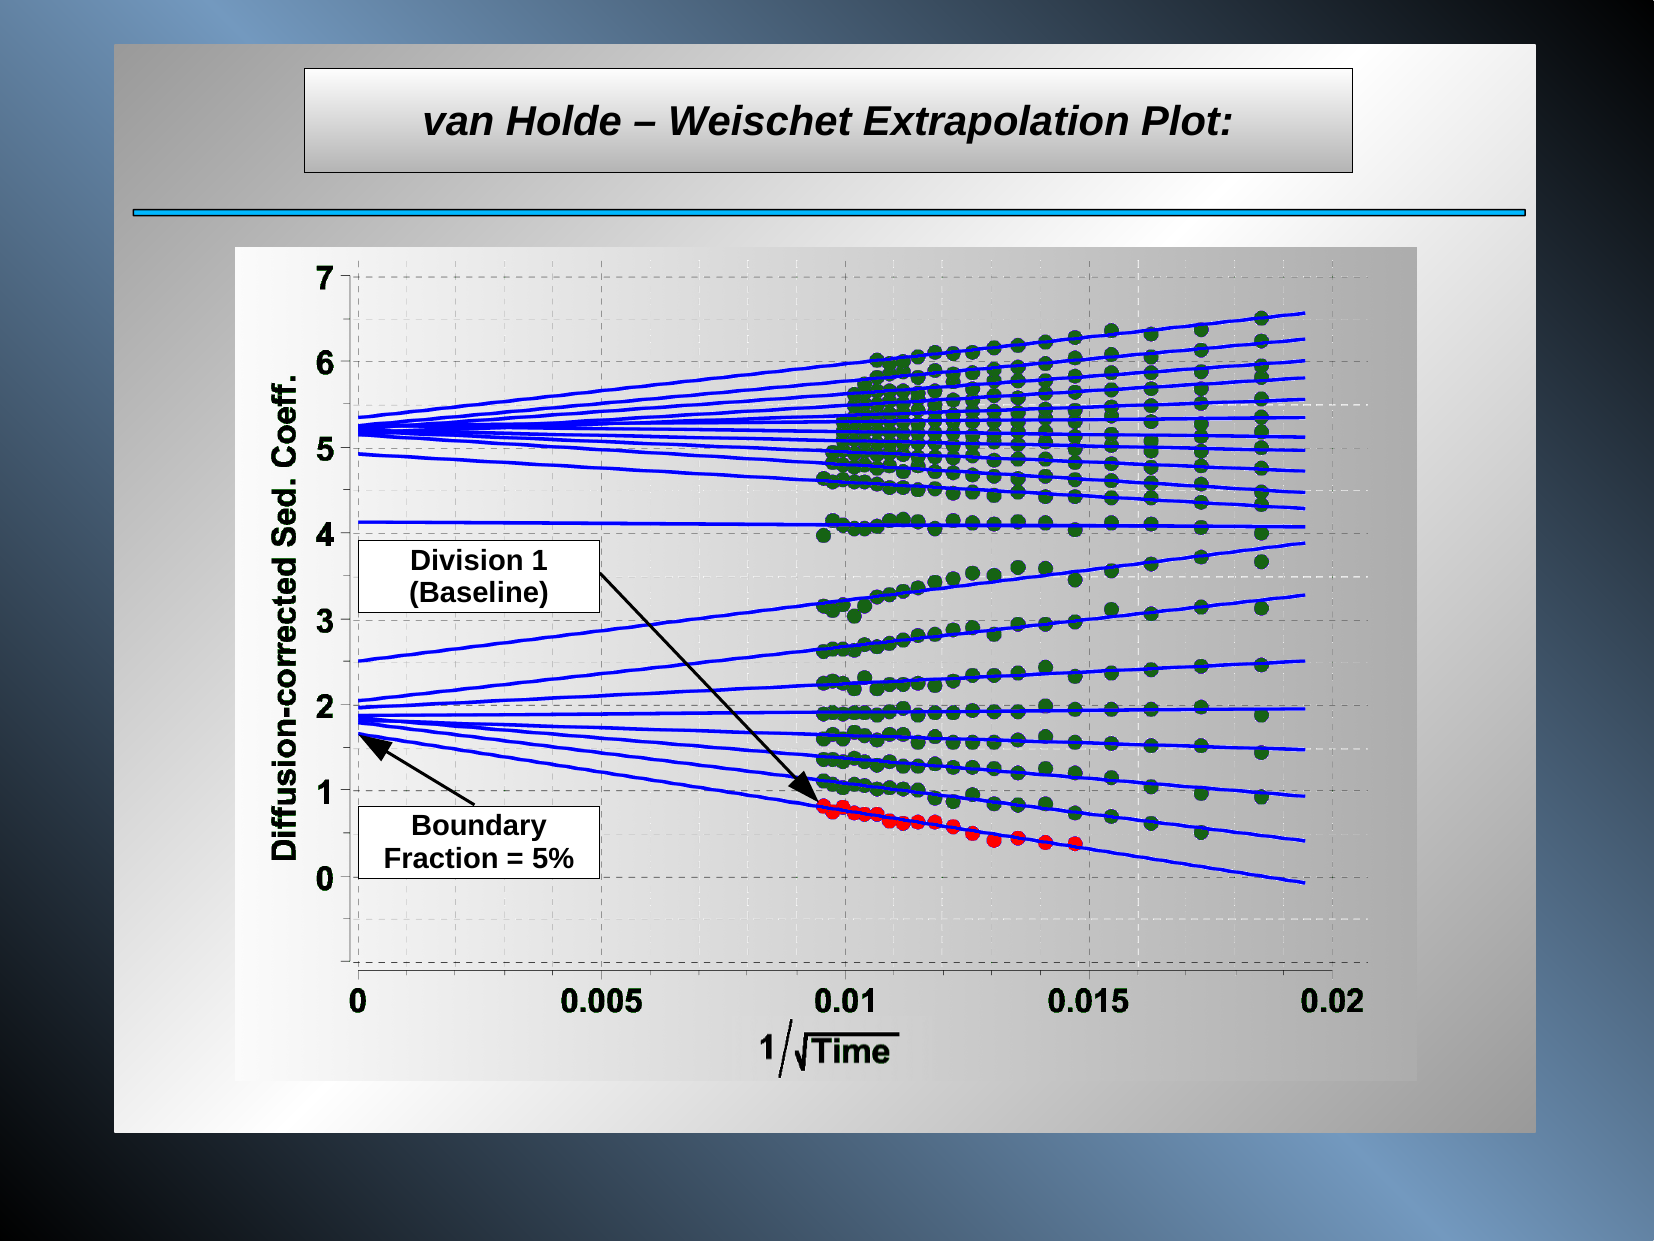

van Holde – Weischet Extrapolation Plot:
Division 1
(Baseline)
Boundary
Fraction = 5%